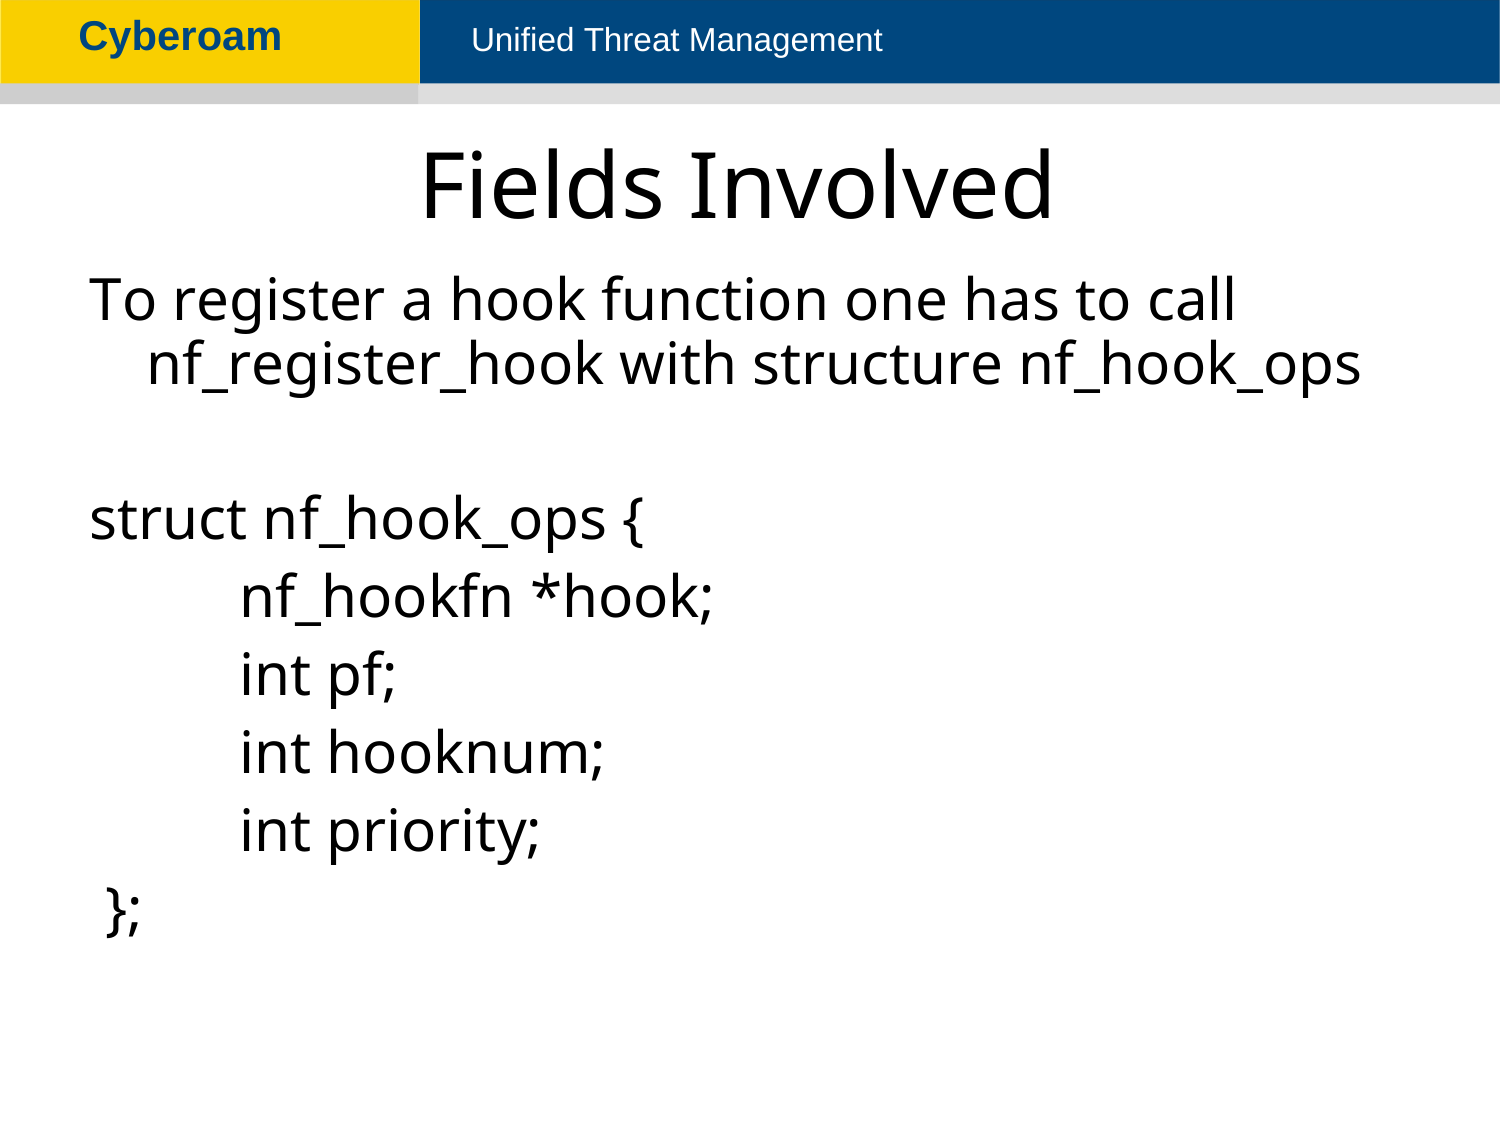

# Fields Involved
To register a hook function one has to call nf_register_hook with structure nf_hook_ops
struct nf_hook_ops {
		nf_hookfn *hook;
		int pf;
		int hooknum;
		int priority;
 };